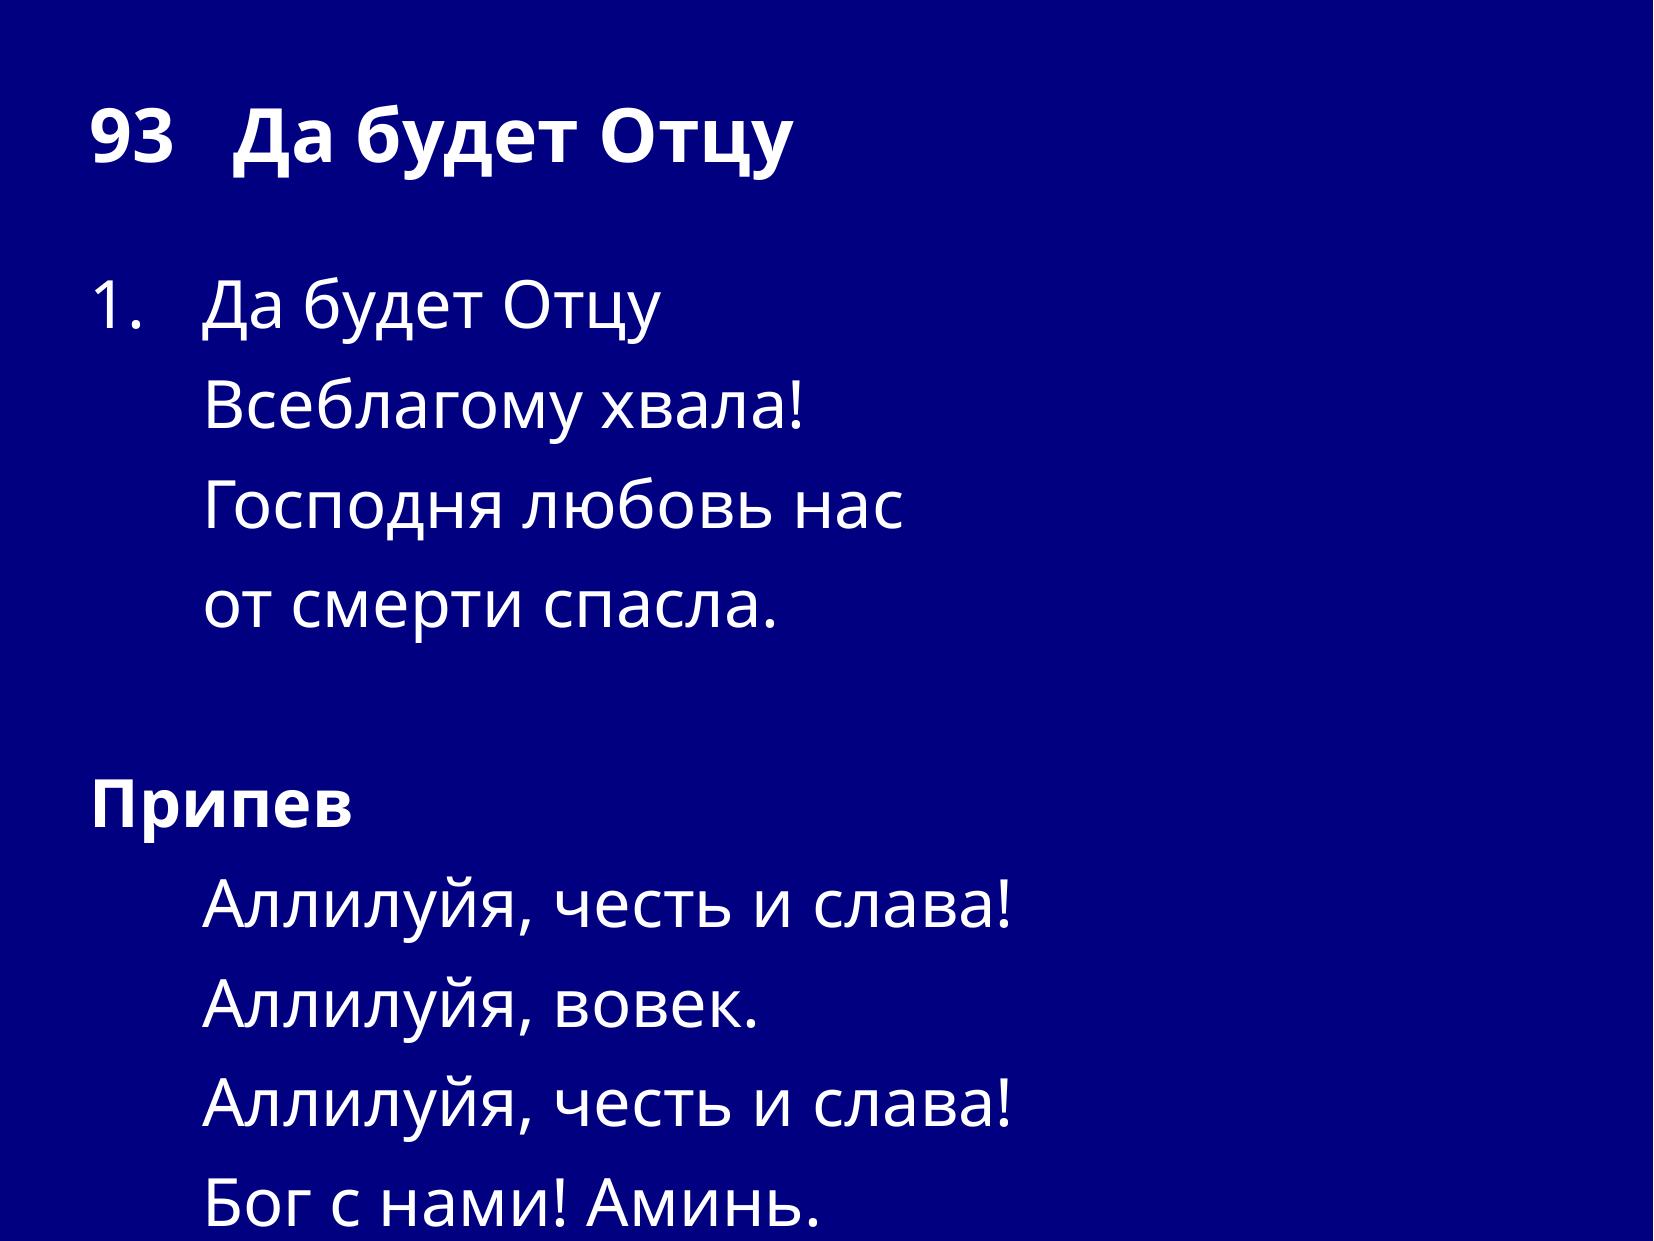

93 Да будет Отцу
1.	Да будет Отцу
	Всеблагому хвала!
	Господня любовь нас
	от смерти спасла.
Припев
	Аллилуйя, честь и слава!
	Аллилуйя, вовек.
	Аллилуйя, честь и слава!
	Бог с нами! Аминь.